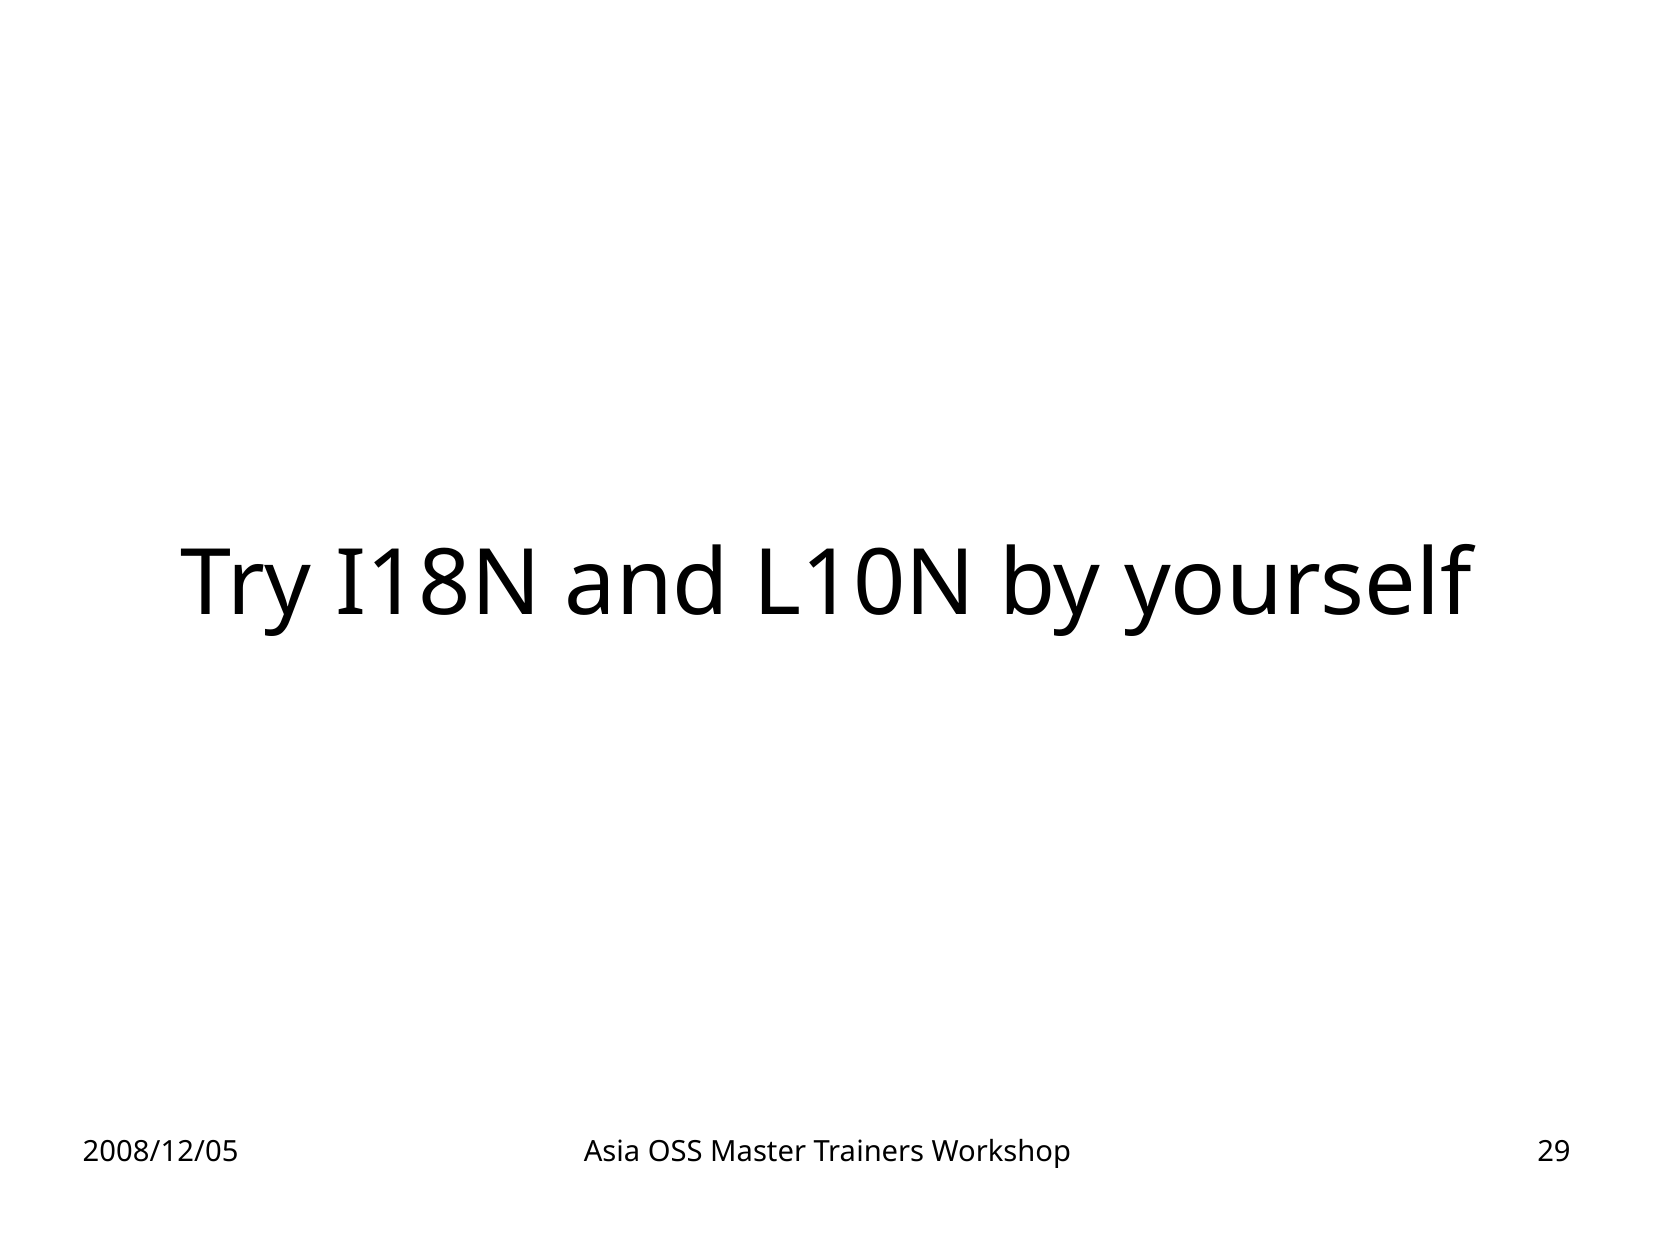

# Try I18N and L10N by yourself
2008/12/05
Asia OSS Master Trainers Workshop
29